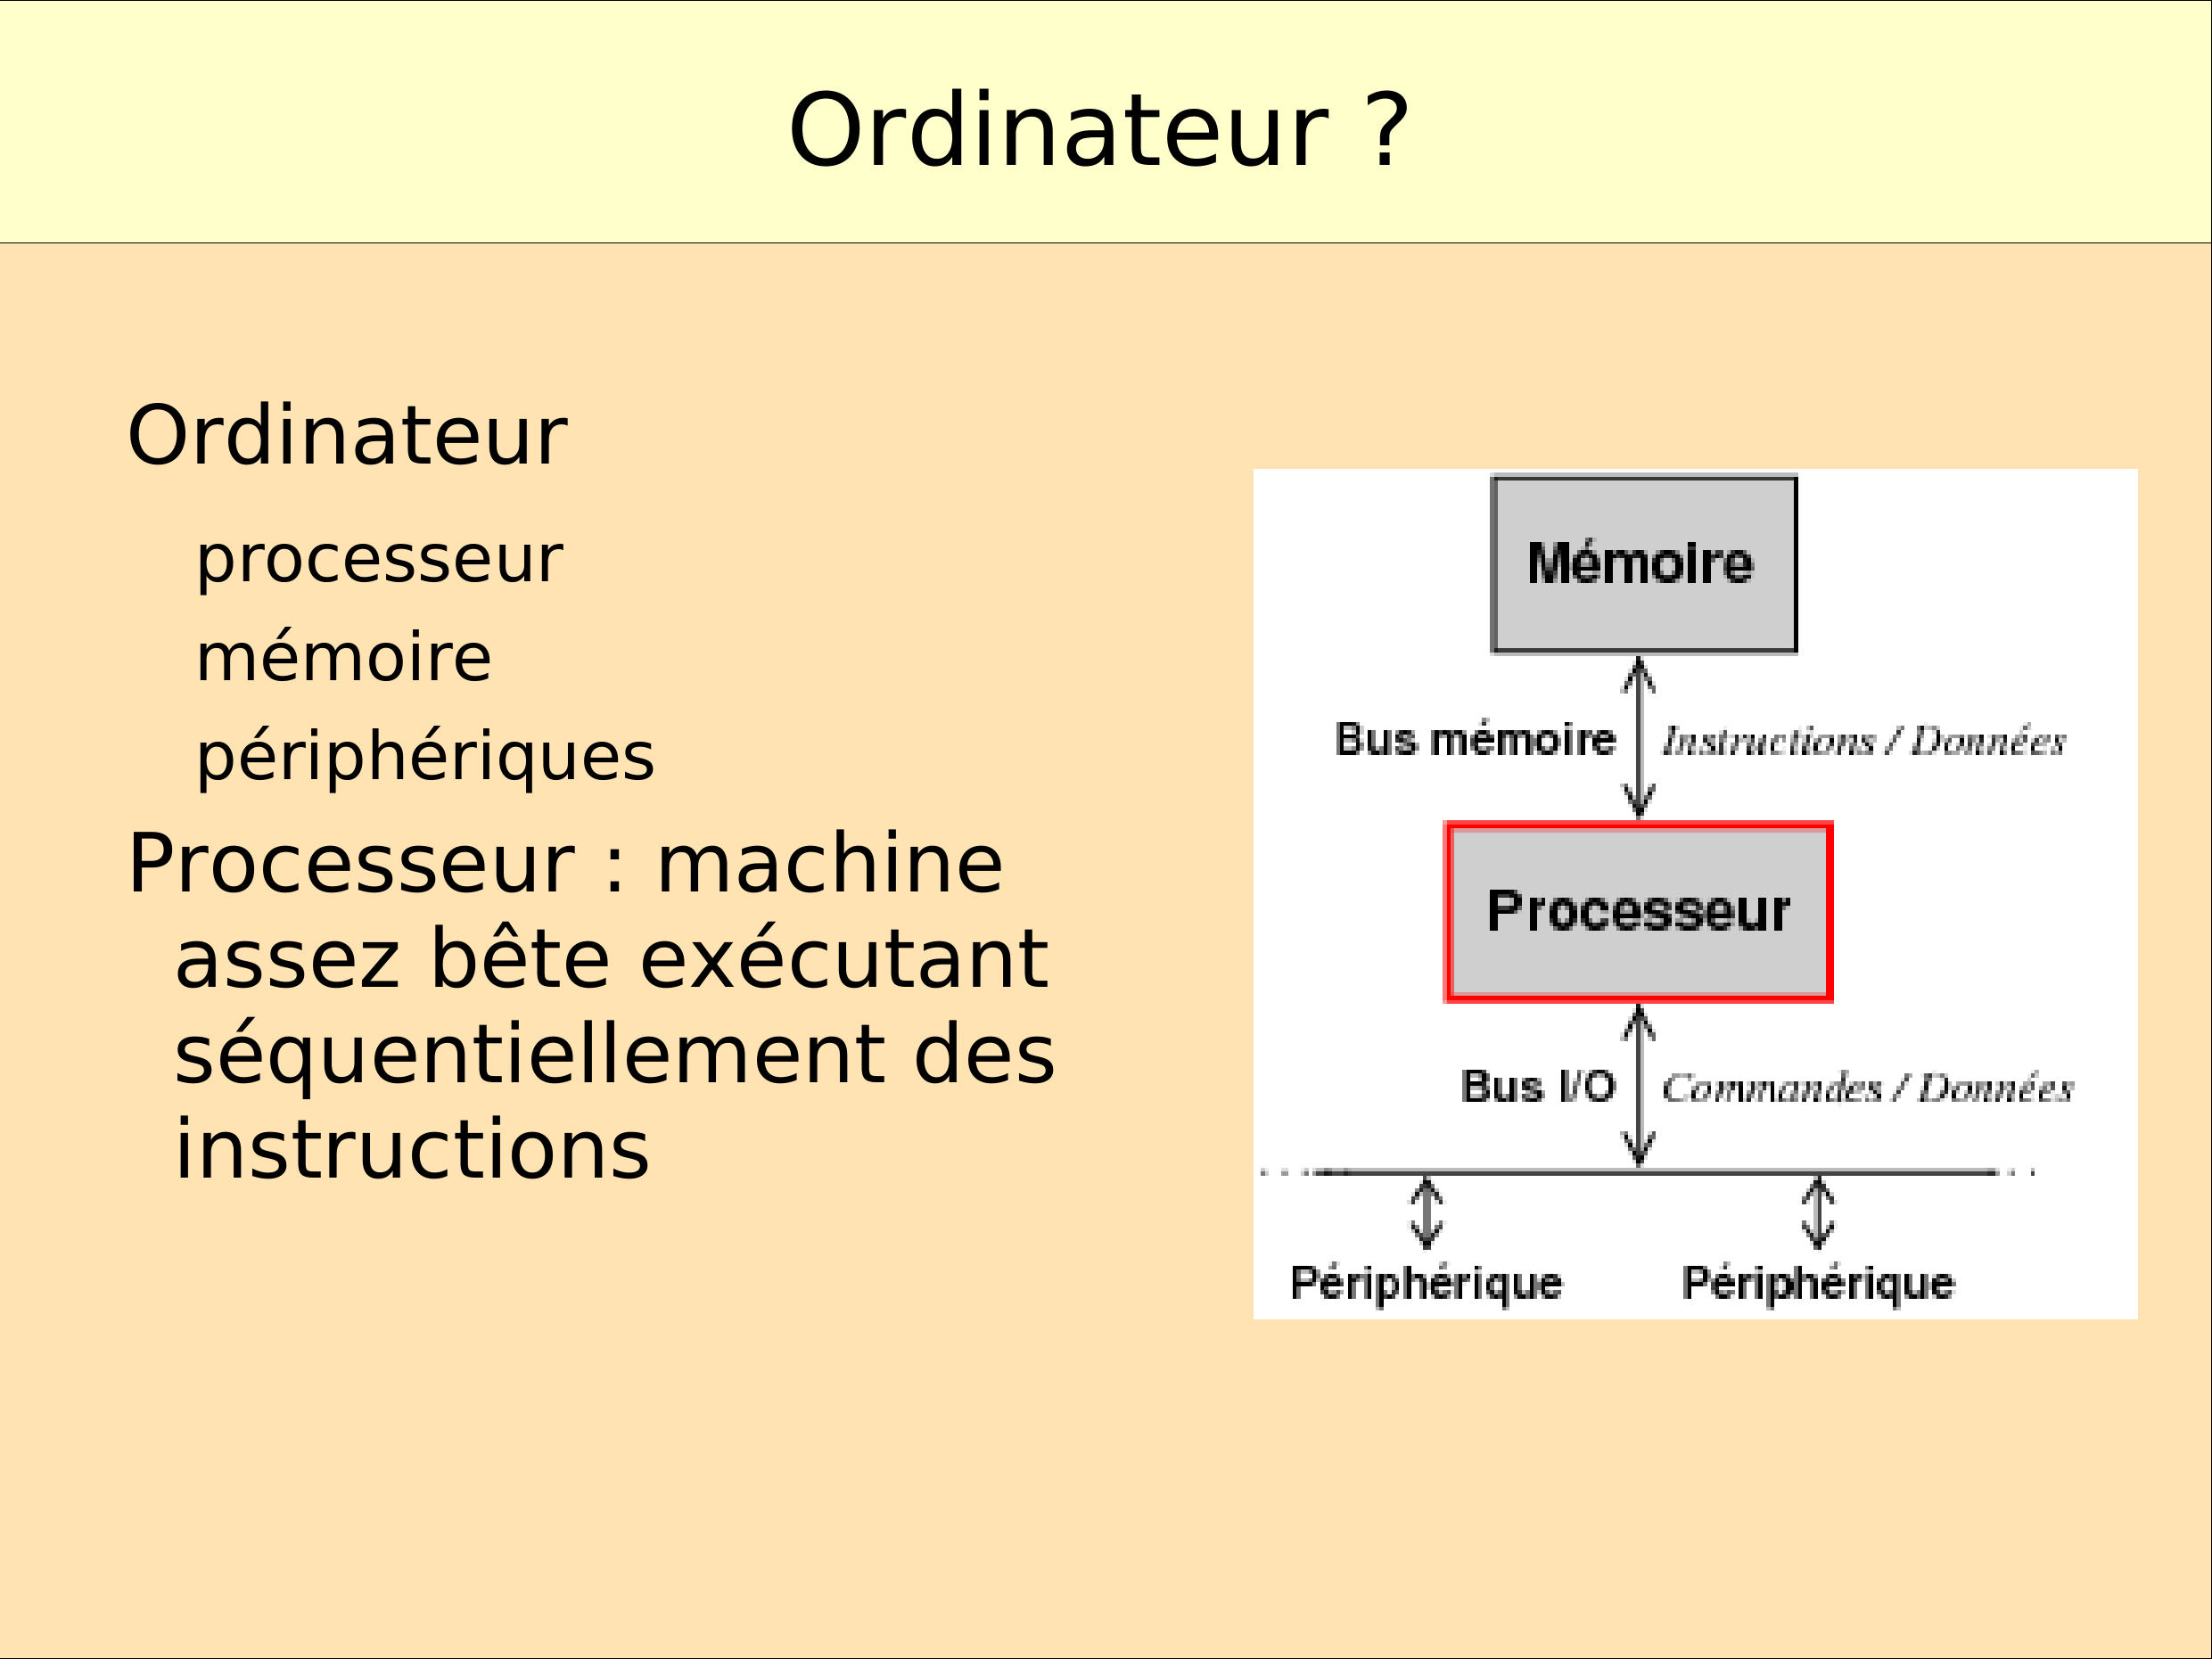

# Ordinateur ?
Ordinateur
processeur
mémoire
périphériques
Processeur : machine assez bête exécutant séquentiellement des instructions